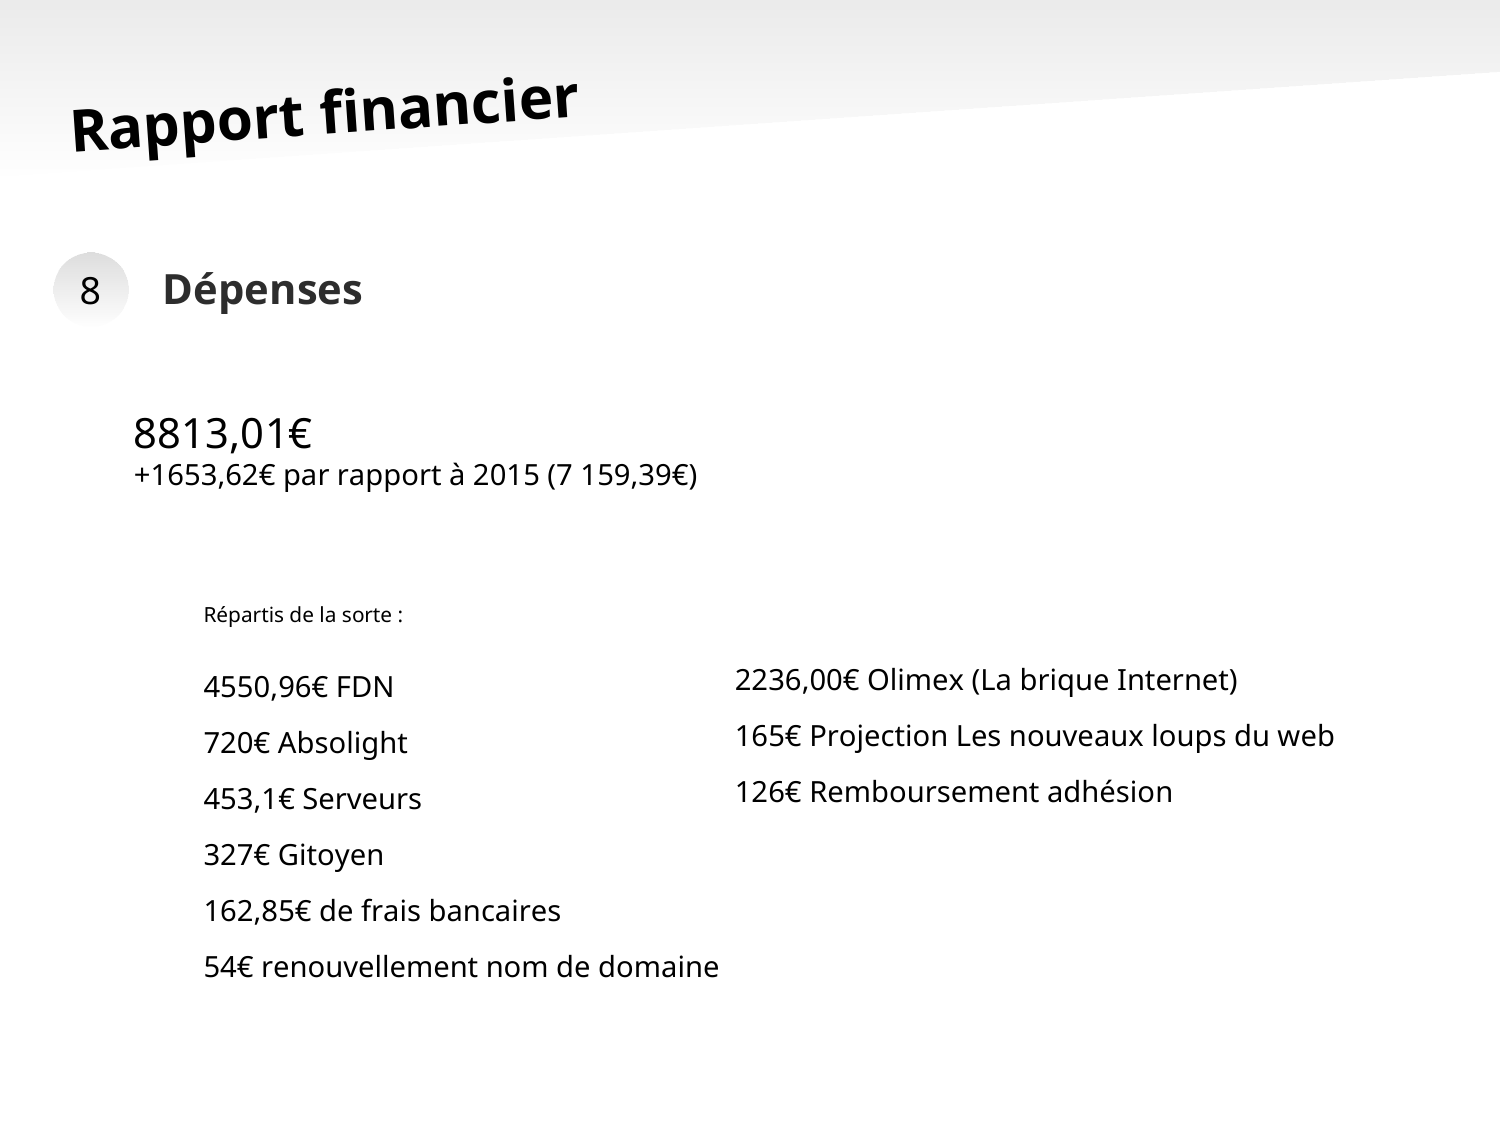

Rapport financier
Dépenses
8
8813,01€
+1653,62€ par rapport à 2015 (7 159,39€)
Répartis de la sorte :
2236,00€ Olimex (La brique Internet)
165€ Projection Les nouveaux loups du web
126€ Remboursement adhésion
4550,96€ FDN
720€ Absolight
453,1€ Serveurs
327€ Gitoyen
162,85€ de frais bancaires
54€ renouvellement nom de domaine
5
5